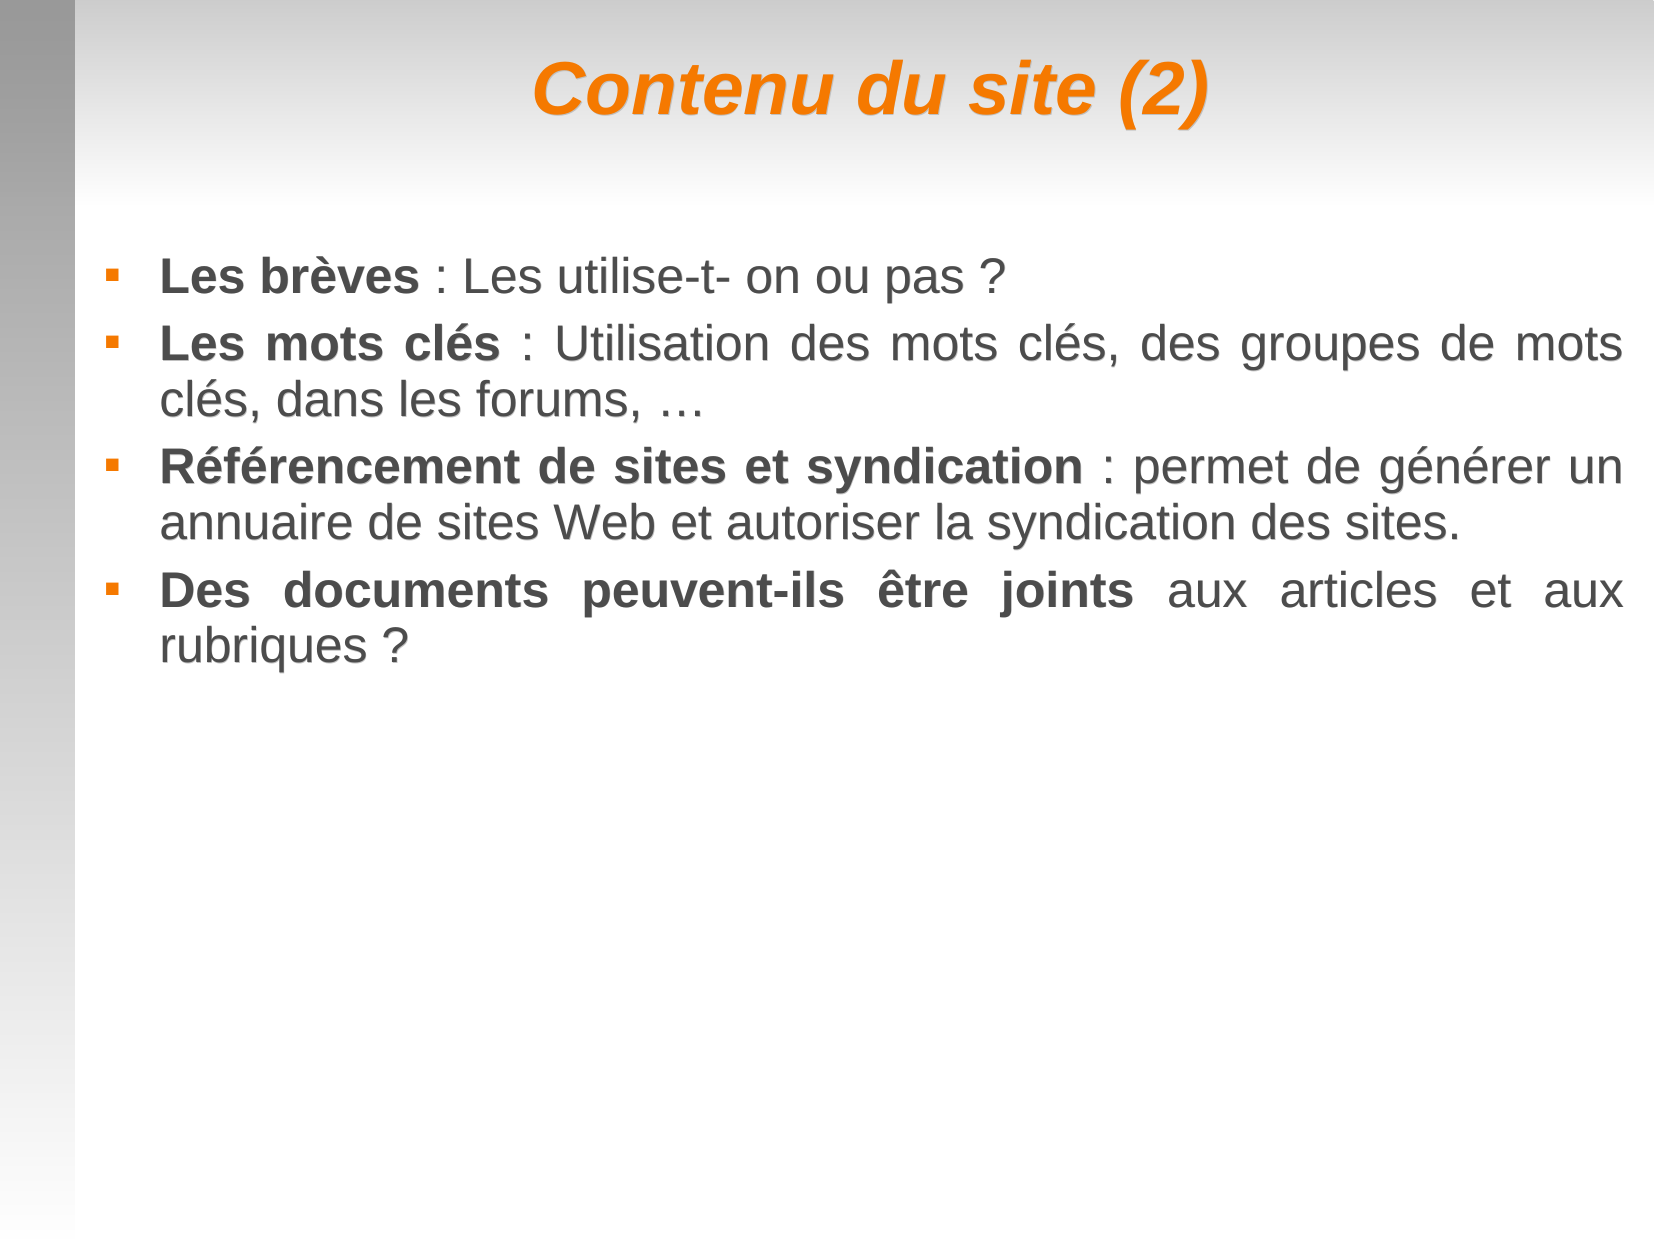

# Contenu du site (2)
Les brèves : Les utilise-t- on ou pas ?
Les mots clés : Utilisation des mots clés, des groupes de mots clés, dans les forums, …
Référencement de sites et syndication : permet de générer un annuaire de sites Web et autoriser la syndication des sites.
Des documents peuvent-ils être joints aux articles et aux rubriques ?